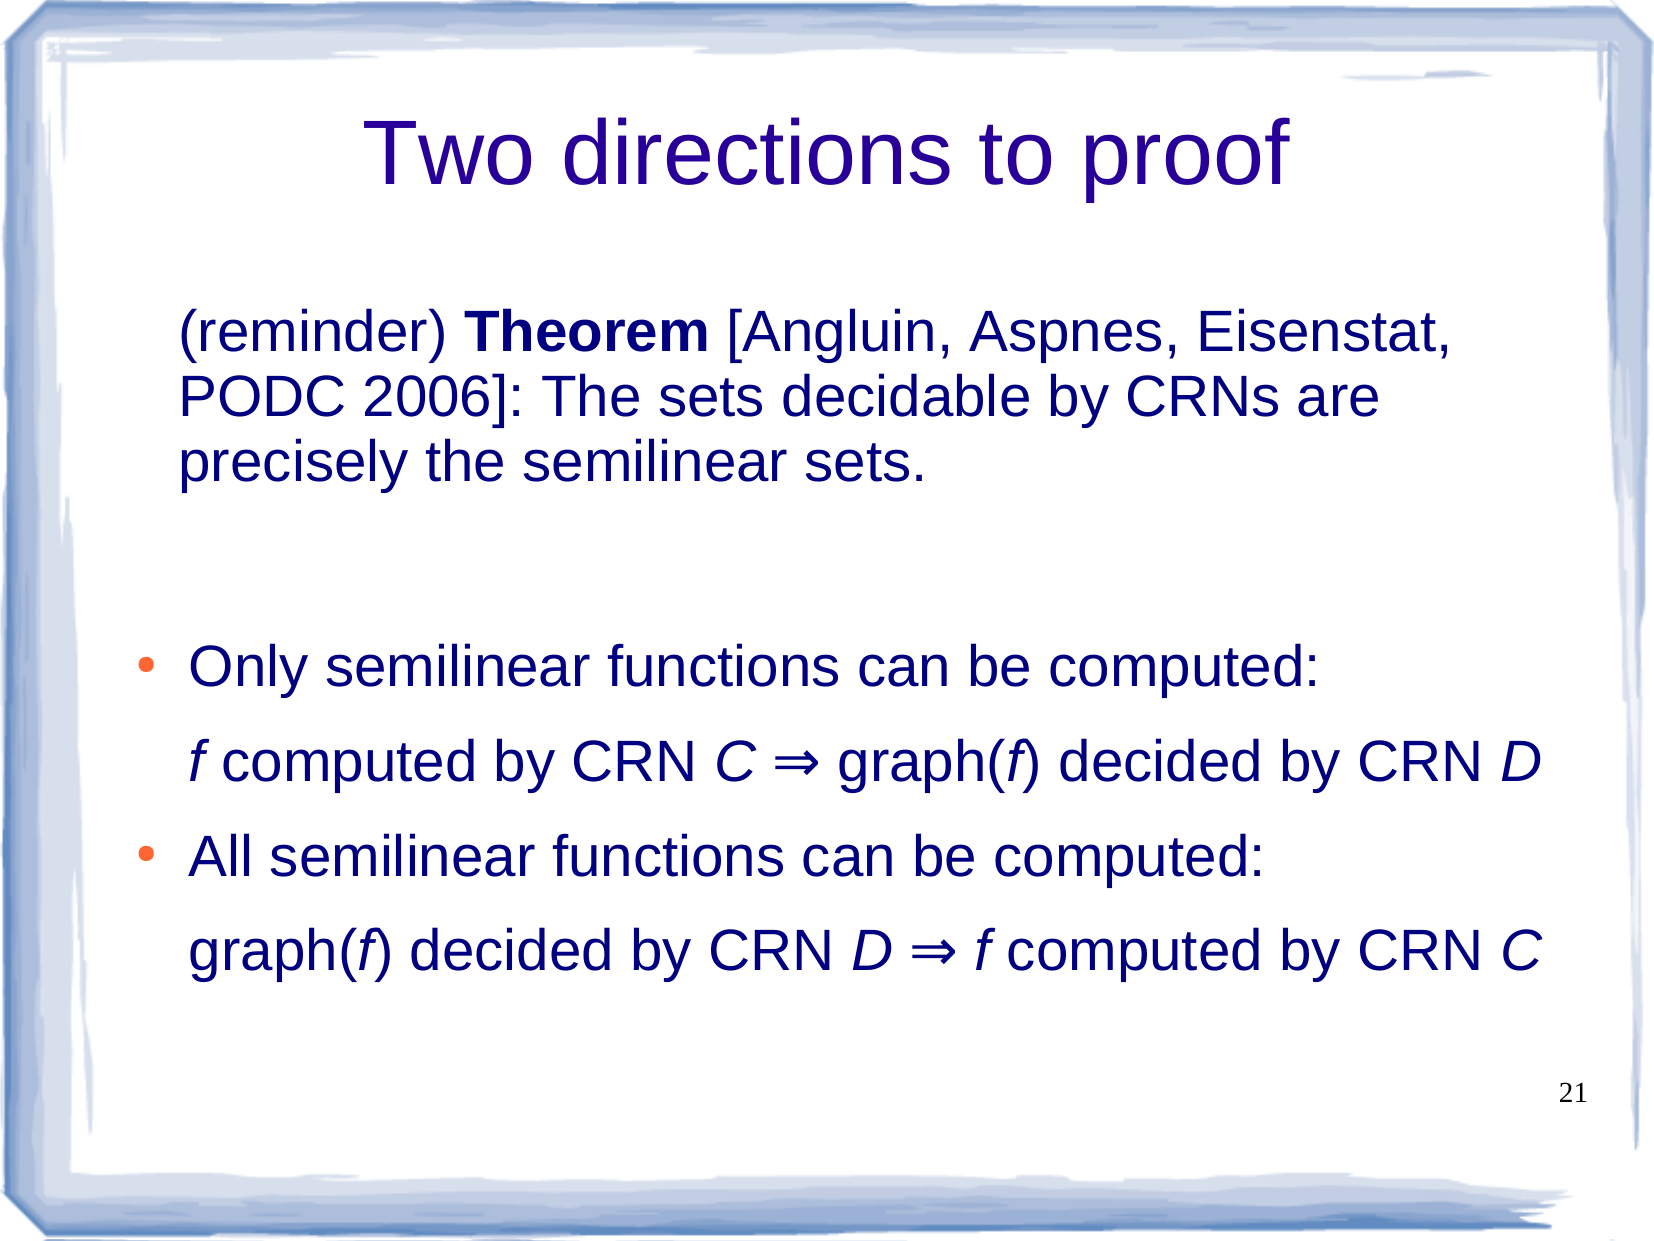

# Two directions to proof
(reminder) Theorem [Angluin, Aspnes, Eisenstat, PODC 2006]: The sets decidable by CRNs are precisely the semilinear sets.
Only semilinear functions can be computed:
f computed by CRN C ⇒ graph(f) decided by CRN D
All semilinear functions can be computed:
graph(f) decided by CRN D ⇒ f computed by CRN C
21